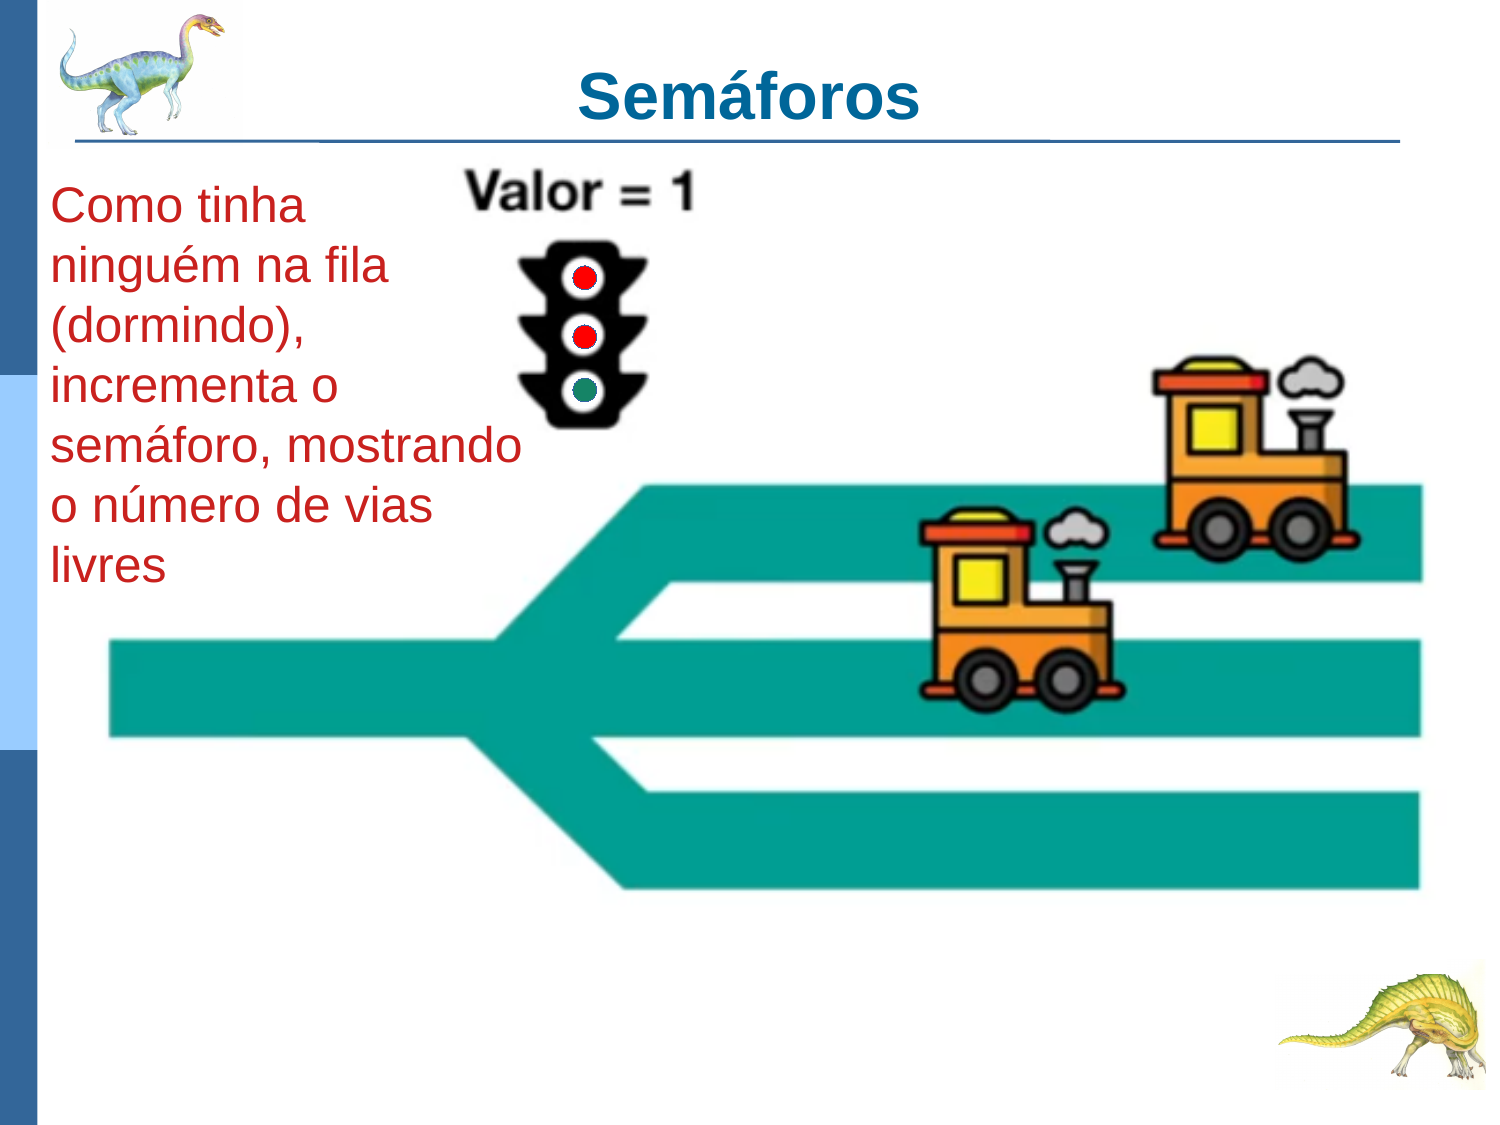

Semáforos
Como tinha
ninguém na fila (dormindo),
incrementa o
semáforo, mostrando o número de vias livres